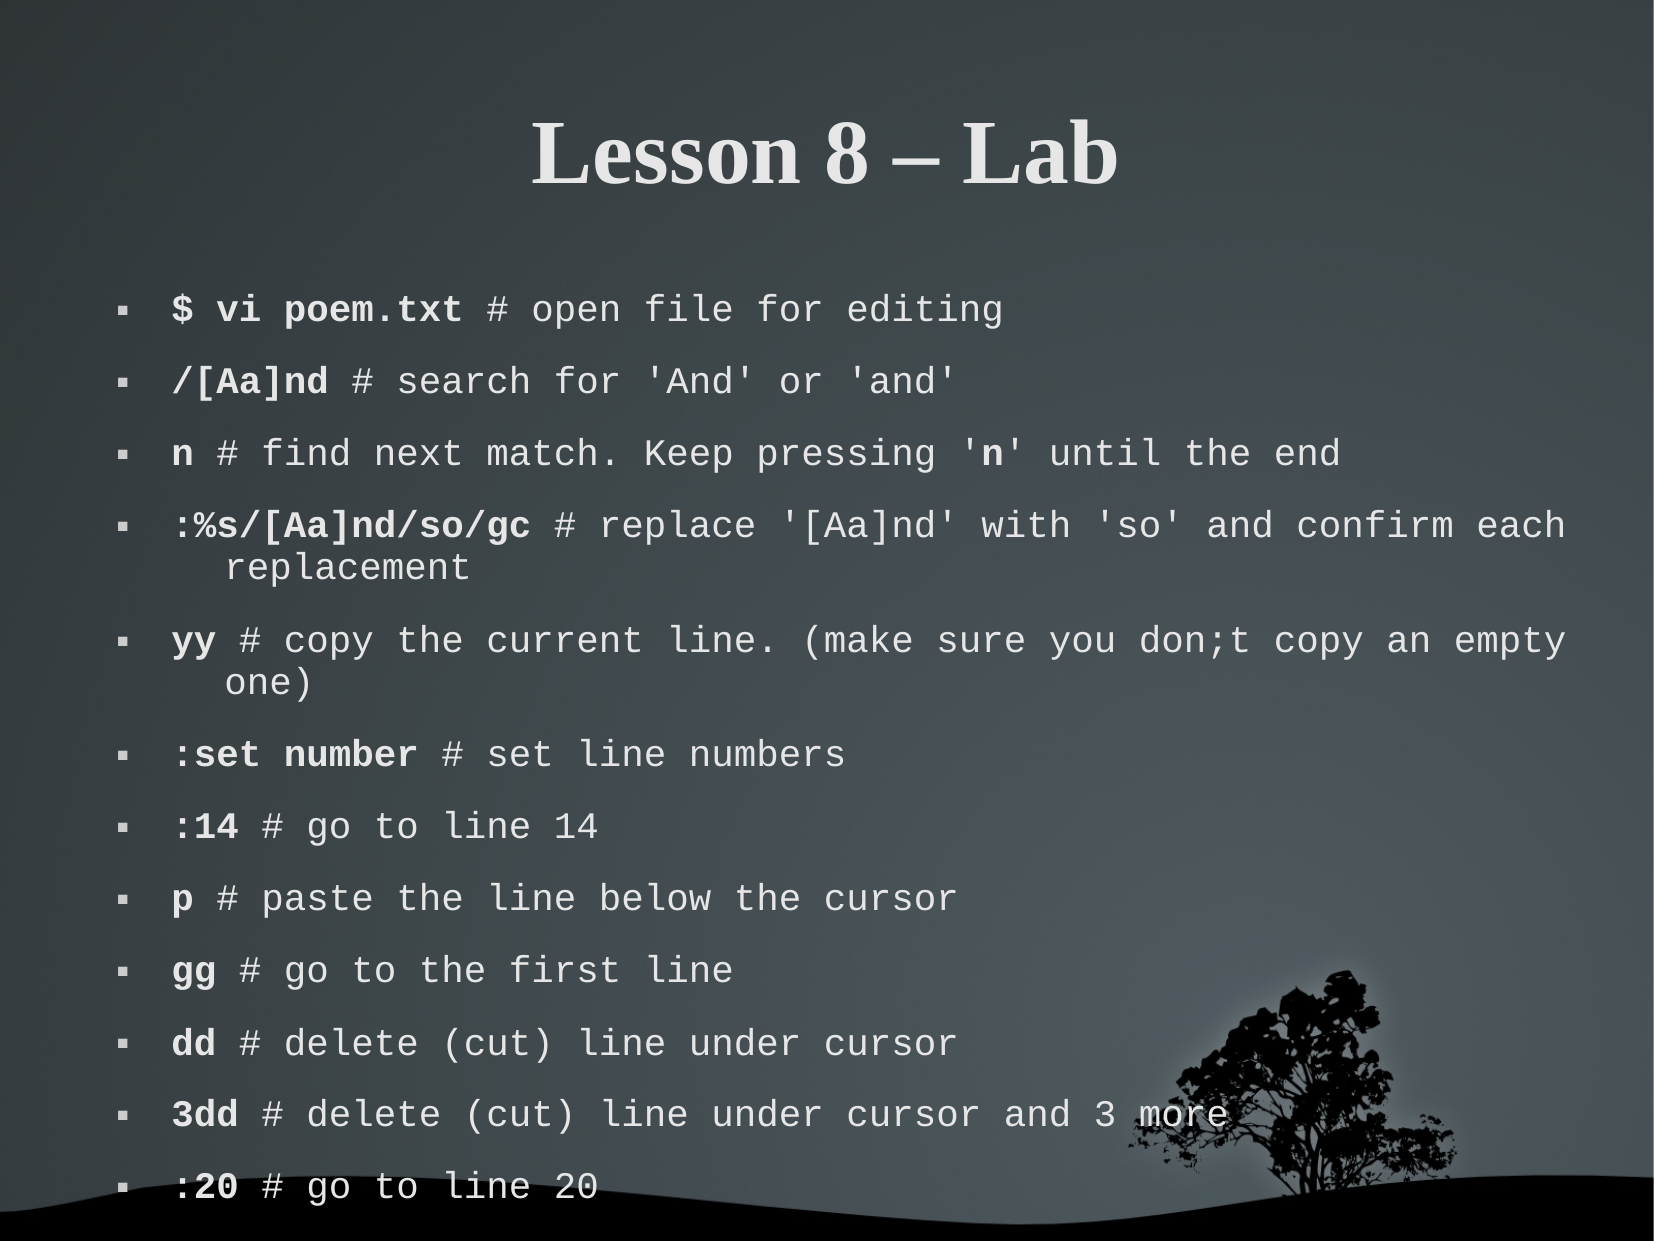

Lesson 8 – Lab
# $ vi poem.txt # open file for editing
/[Aa]nd # search for 'And' or 'and'
n # find next match. Keep pressing 'n' until the end
:%s/[Aa]nd/so/gc # replace '[Aa]nd' with 'so' and confirm each replacement
yy # copy the current line. (make sure you don;t copy an empty one)
:set number # set line numbers
:14 # go to line 14
p # paste the line below the cursor
gg # go to the first line
dd # delete (cut) line under cursor
3dd # delete (cut) line under cursor and 3 more
:20 # go to line 20
cc # cut current line and enter Insert Mode. Enter some text